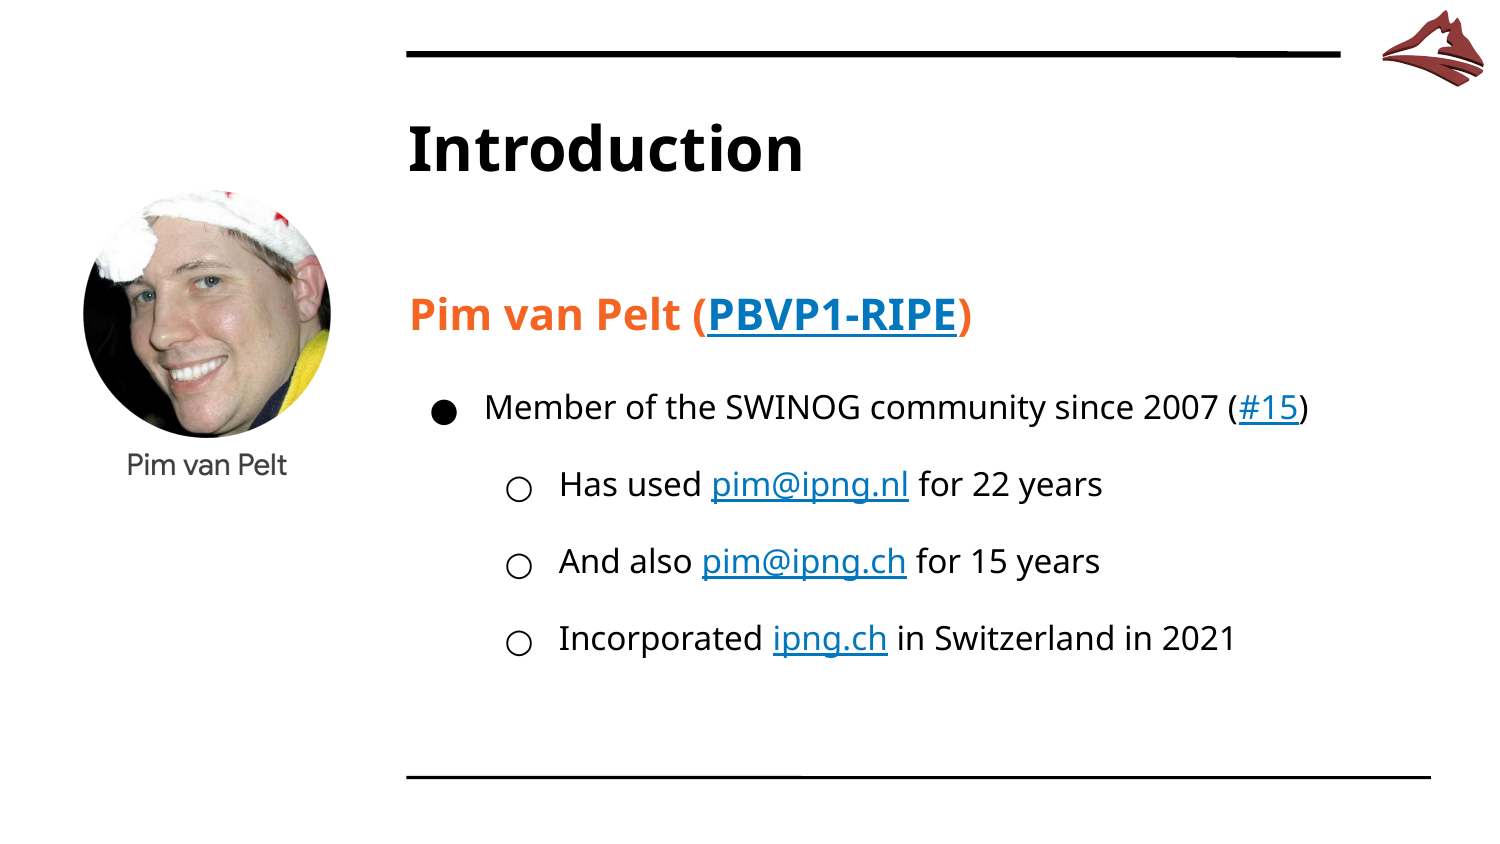

# Introduction
Pim van Pelt (PBVP1-RIPE)
Member of the SWINOG community since 2007 (#15)
Has used pim@ipng.nl for 22 years
And also pim@ipng.ch for 15 years
Incorporated ipng.ch in Switzerland in 2021